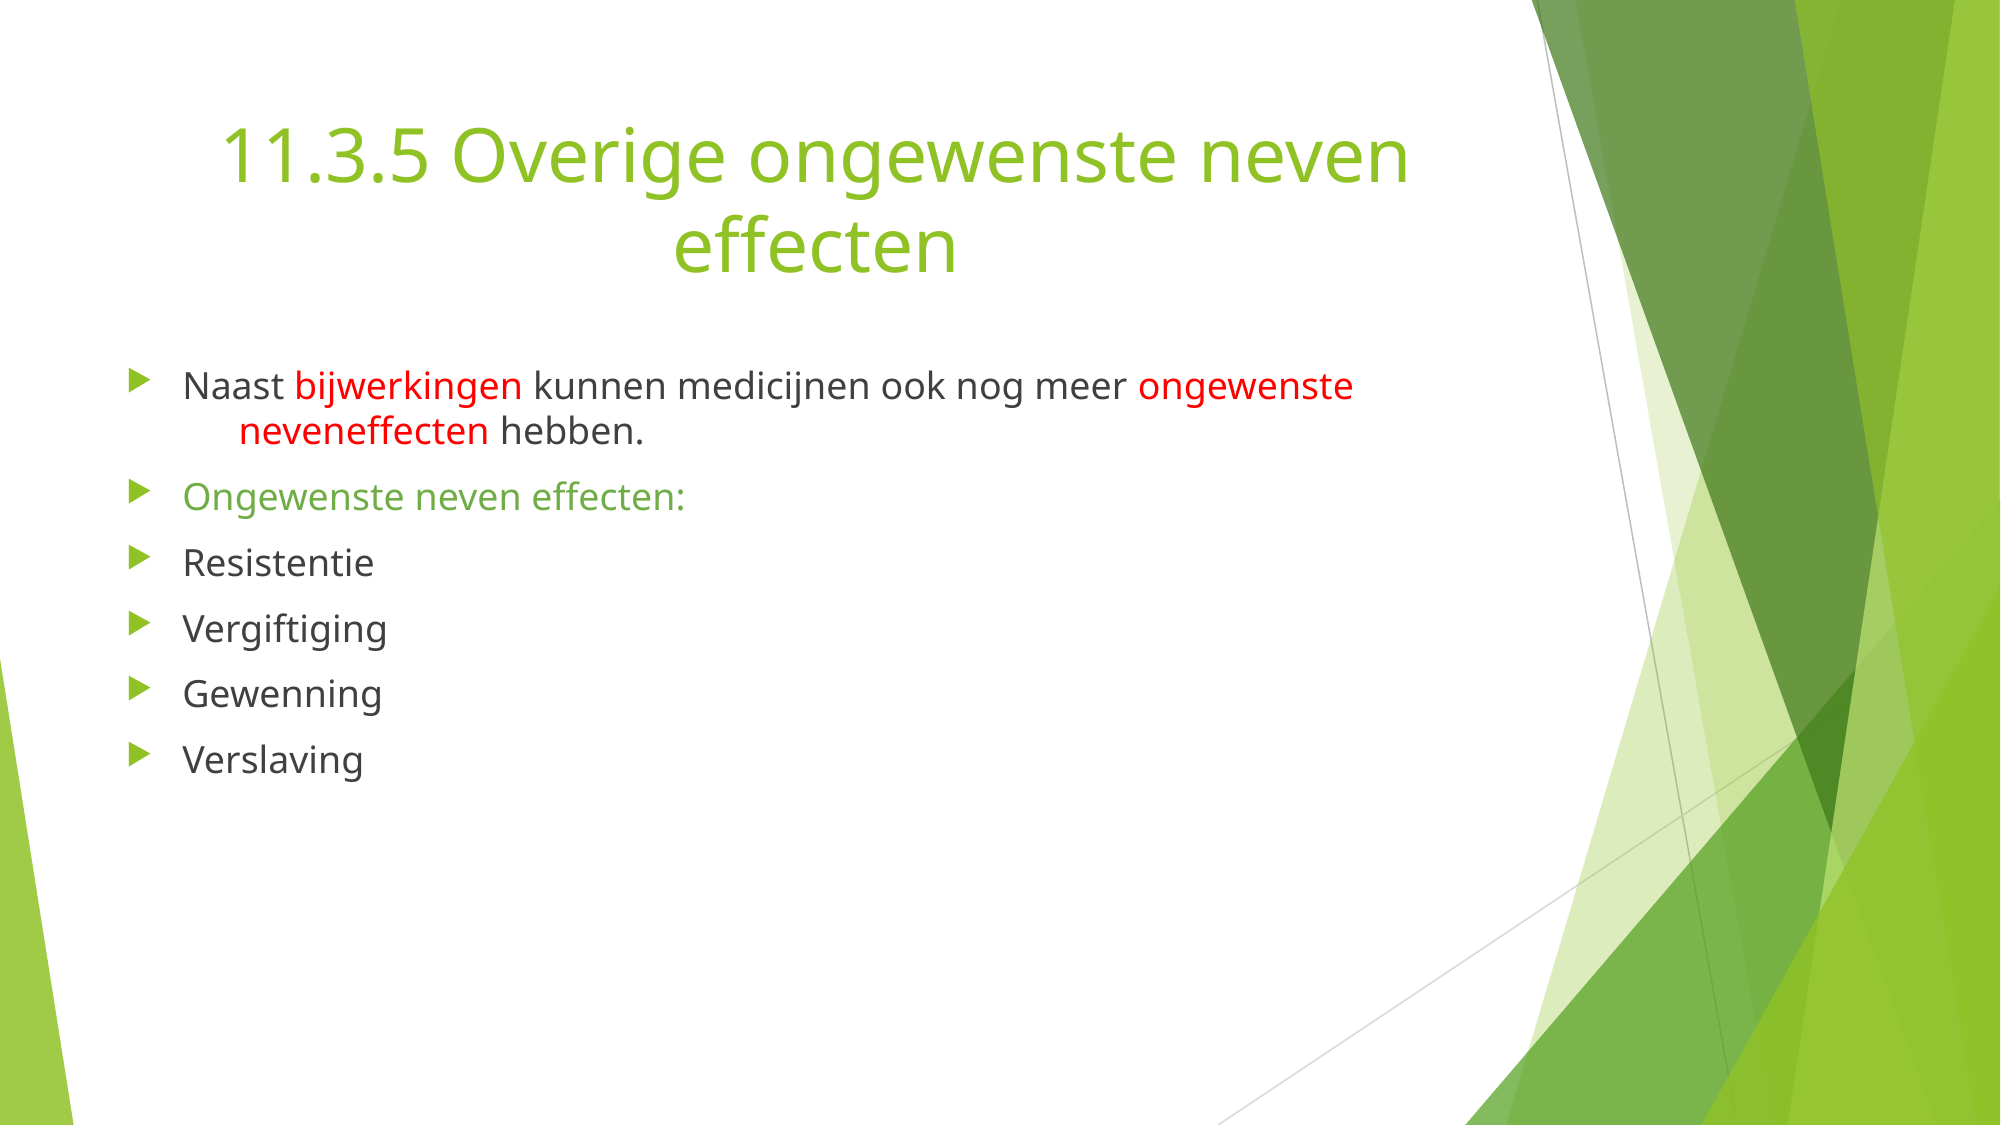

# 11.3.5 Overige ongewenste neven effecten
Naast bijwerkingen kunnen medicijnen ook nog meer ongewenste neveneffecten hebben.
Ongewenste neven effecten:
Resistentie
Vergiftiging
Gewenning
Verslaving